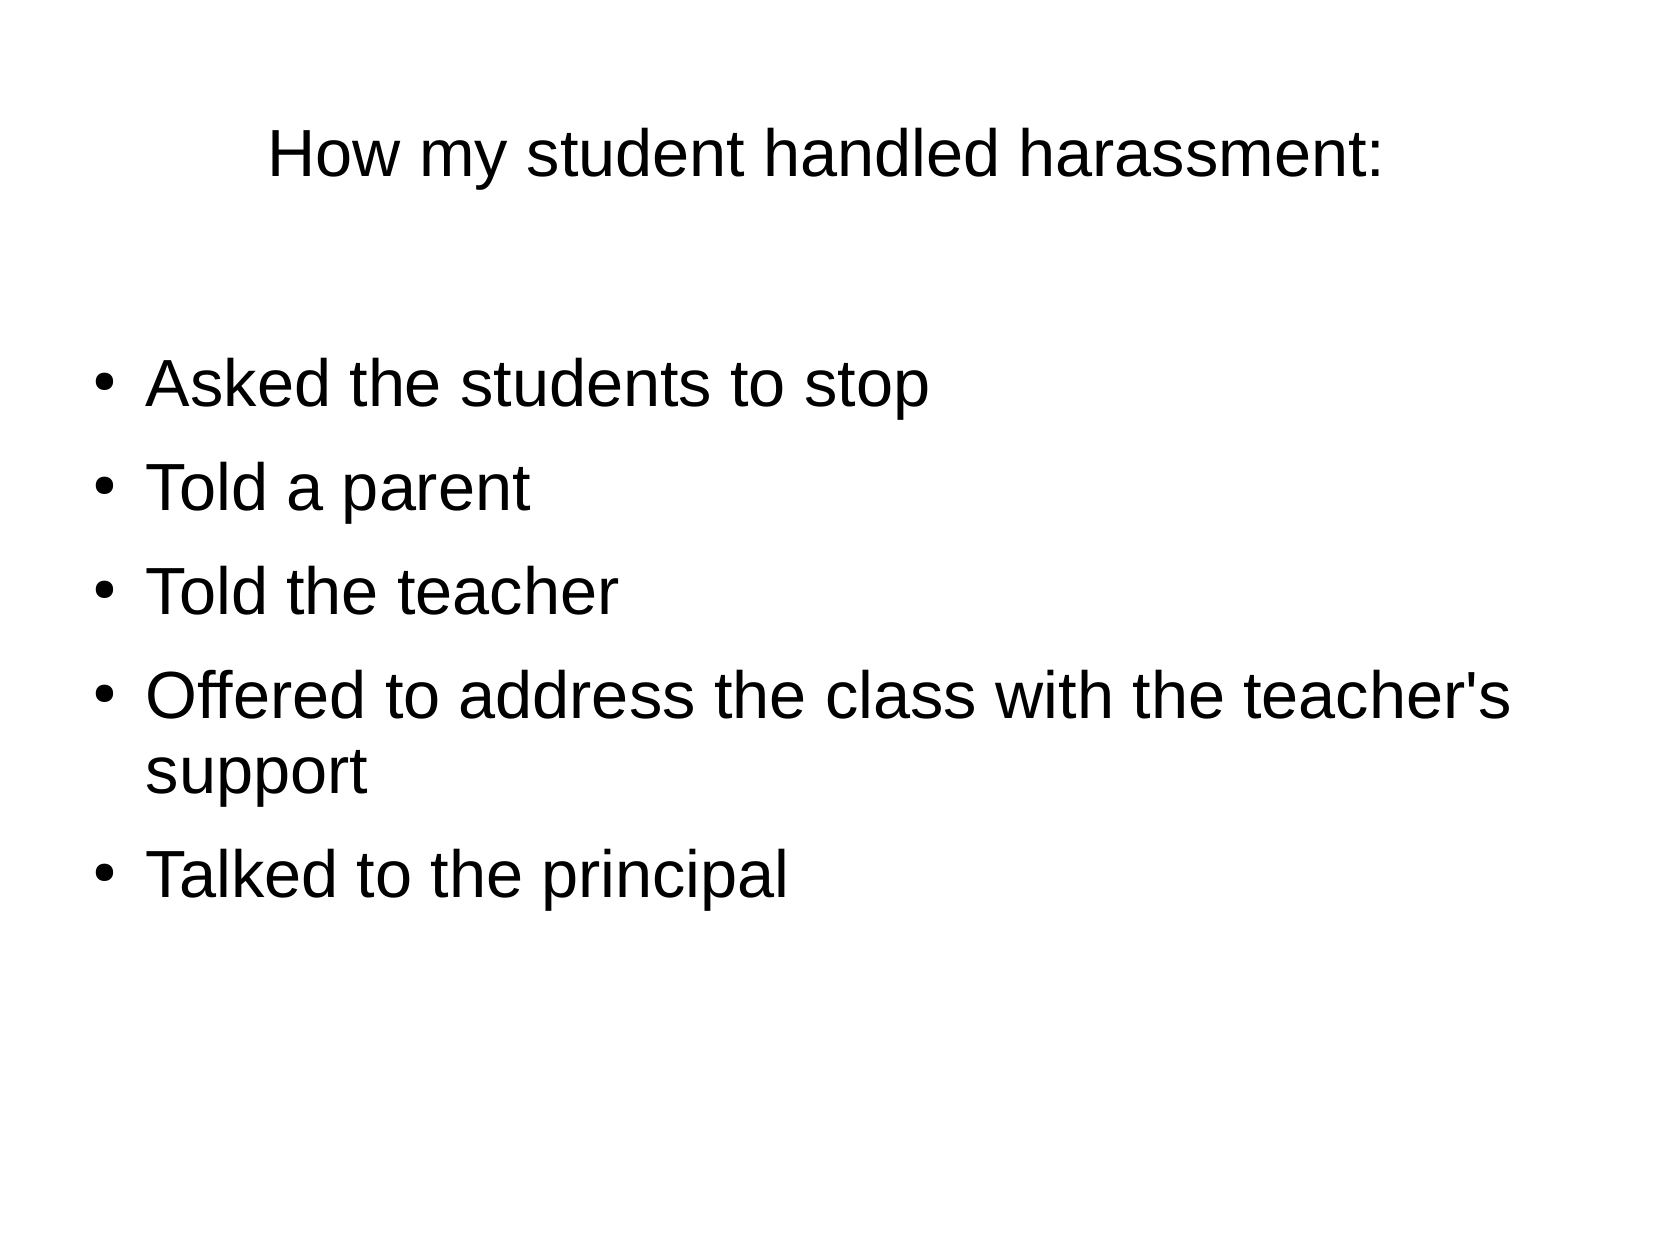

# How my student handled harassment:
Asked the students to stop
Told a parent
Told the teacher
Offered to address the class with the teacher's support
Talked to the principal